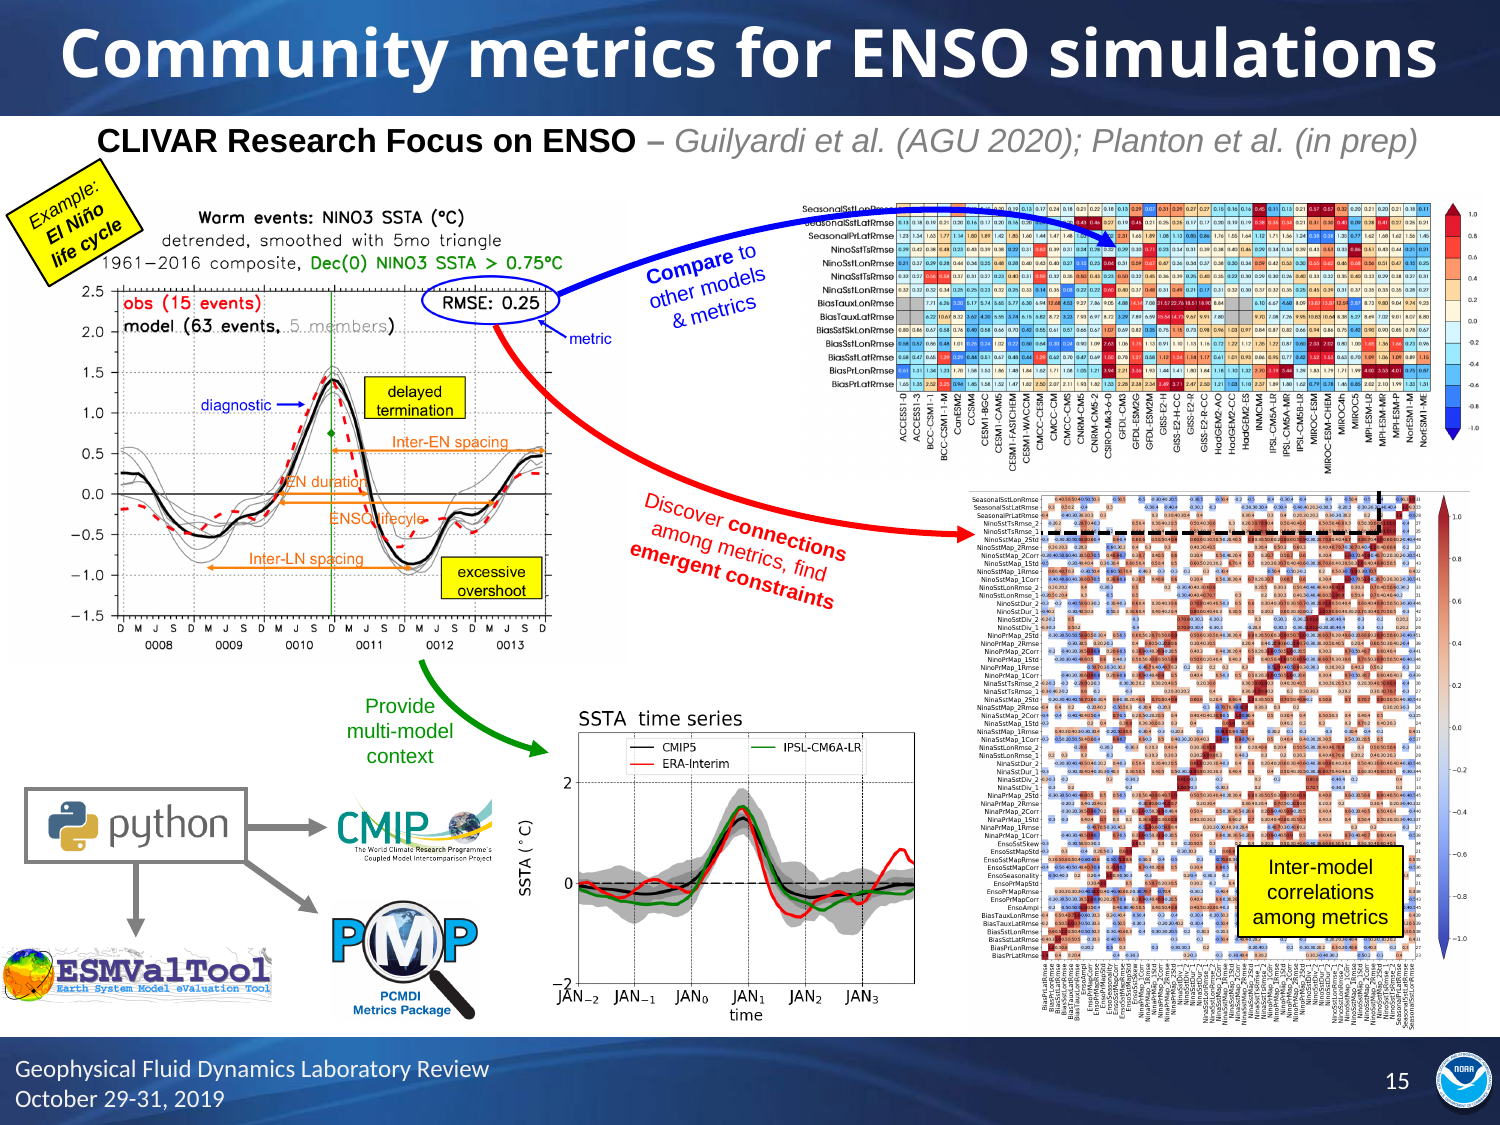

# Community metrics for ENSO simulations
CLIVAR Research Focus on ENSO – Guilyardi et al. (AGU 2020); Planton et al. (in prep)‏
Example:
El Niño
life cycle
Compare to
other models
& metrics
Discover connections
among metrics, find
emergent constraints
Provide
multi-model
context
Inter-model
correlations
among metrics